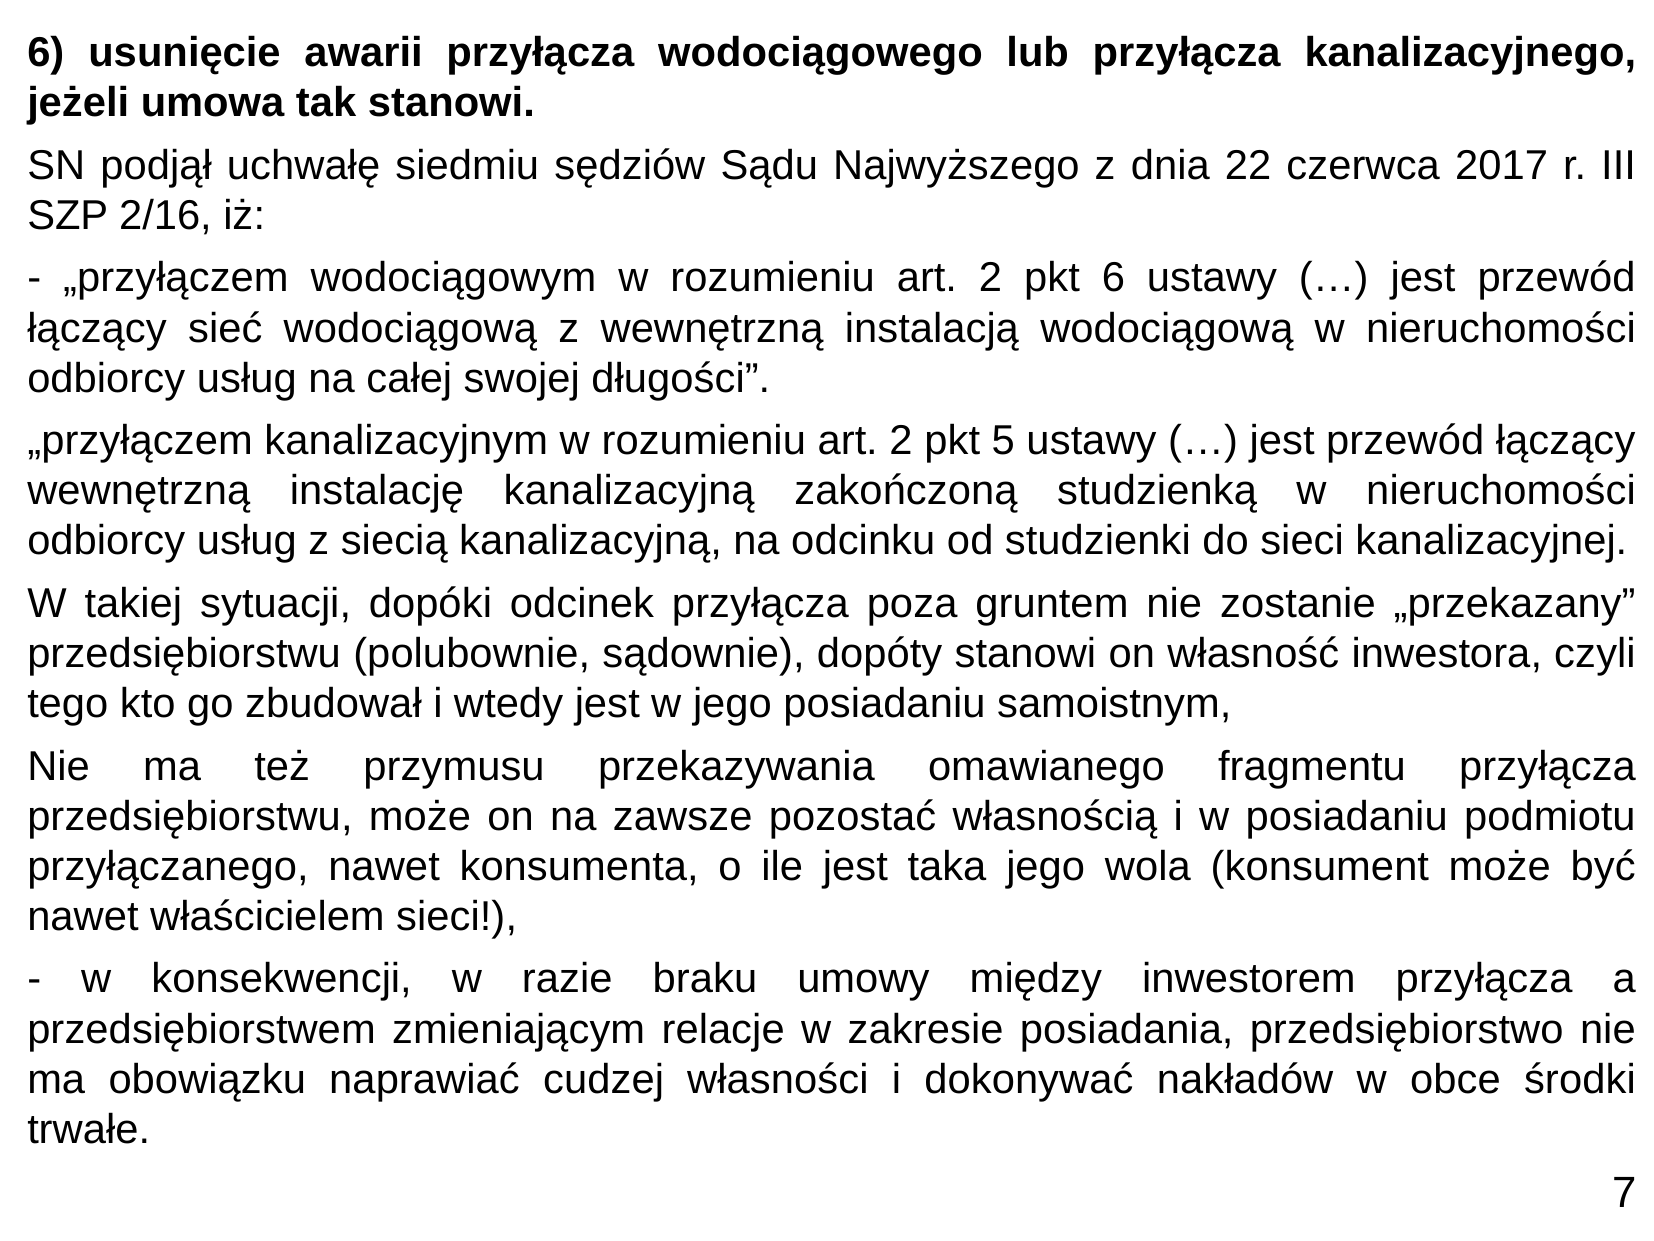

# 6) usunięcie awarii przyłącza wodociągowego lub przyłącza kanalizacyjnego, jeżeli umowa tak stanowi.
SN podjął uchwałę siedmiu sędziów Sądu Najwyższego z dnia 22 czerwca 2017 r. III SZP 2/16, iż:
- „przyłączem wodociągowym w rozumieniu art. 2 pkt 6 ustawy (…) jest przewód łączący sieć wodociągową z wewnętrzną instalacją wodociągową w nieruchomości odbiorcy usług na całej swojej długości”.
„przyłączem kanalizacyjnym w rozumieniu art. 2 pkt 5 ustawy (…) jest przewód łączący wewnętrzną instalację kanalizacyjną zakończoną studzienką w nieruchomości odbiorcy usług z siecią kanalizacyjną, na odcinku od studzienki do sieci kanalizacyjnej.
W takiej sytuacji, dopóki odcinek przyłącza poza gruntem nie zostanie „przekazany” przedsiębiorstwu (polubownie, sądownie), dopóty stanowi on własność inwestora, czyli tego kto go zbudował i wtedy jest w jego posiadaniu samoistnym,
Nie ma też przymusu przekazywania omawianego fragmentu przyłącza przedsiębiorstwu, może on na zawsze pozostać własnością i w posiadaniu podmiotu przyłączanego, nawet konsumenta, o ile jest taka jego wola (konsument może być nawet właścicielem sieci!),
- w konsekwencji, w razie braku umowy między inwestorem przyłącza a przedsiębiorstwem zmieniającym relacje w zakresie posiadania, przedsiębiorstwo nie ma obowiązku naprawiać cudzej własności i dokonywać nakładów w obce środki trwałe.
7